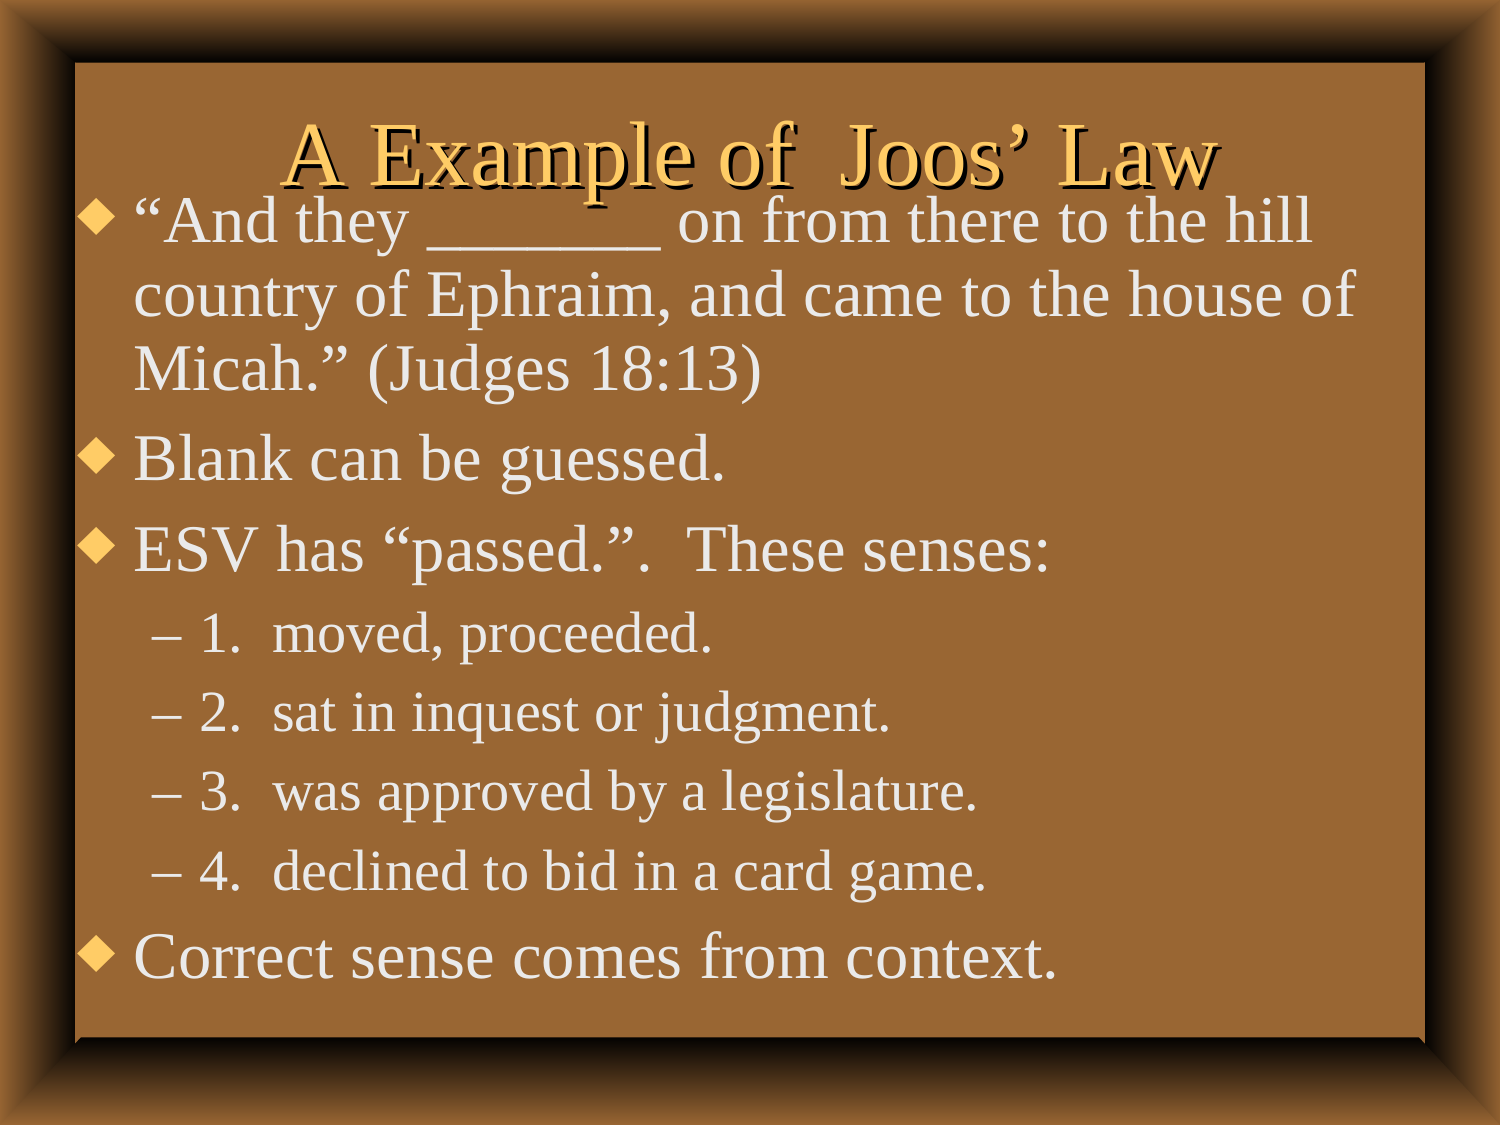

# A Example of Joos’ Law
“And they _______ on from there to the hill country of Ephraim, and came to the house of Micah.” (Judges 18:13)
Blank can be guessed.
ESV has “passed.”. These senses:
1. moved, proceeded.
2. sat in inquest or judgment.
3. was approved by a legislature.
4. declined to bid in a card game.
Correct sense comes from context.